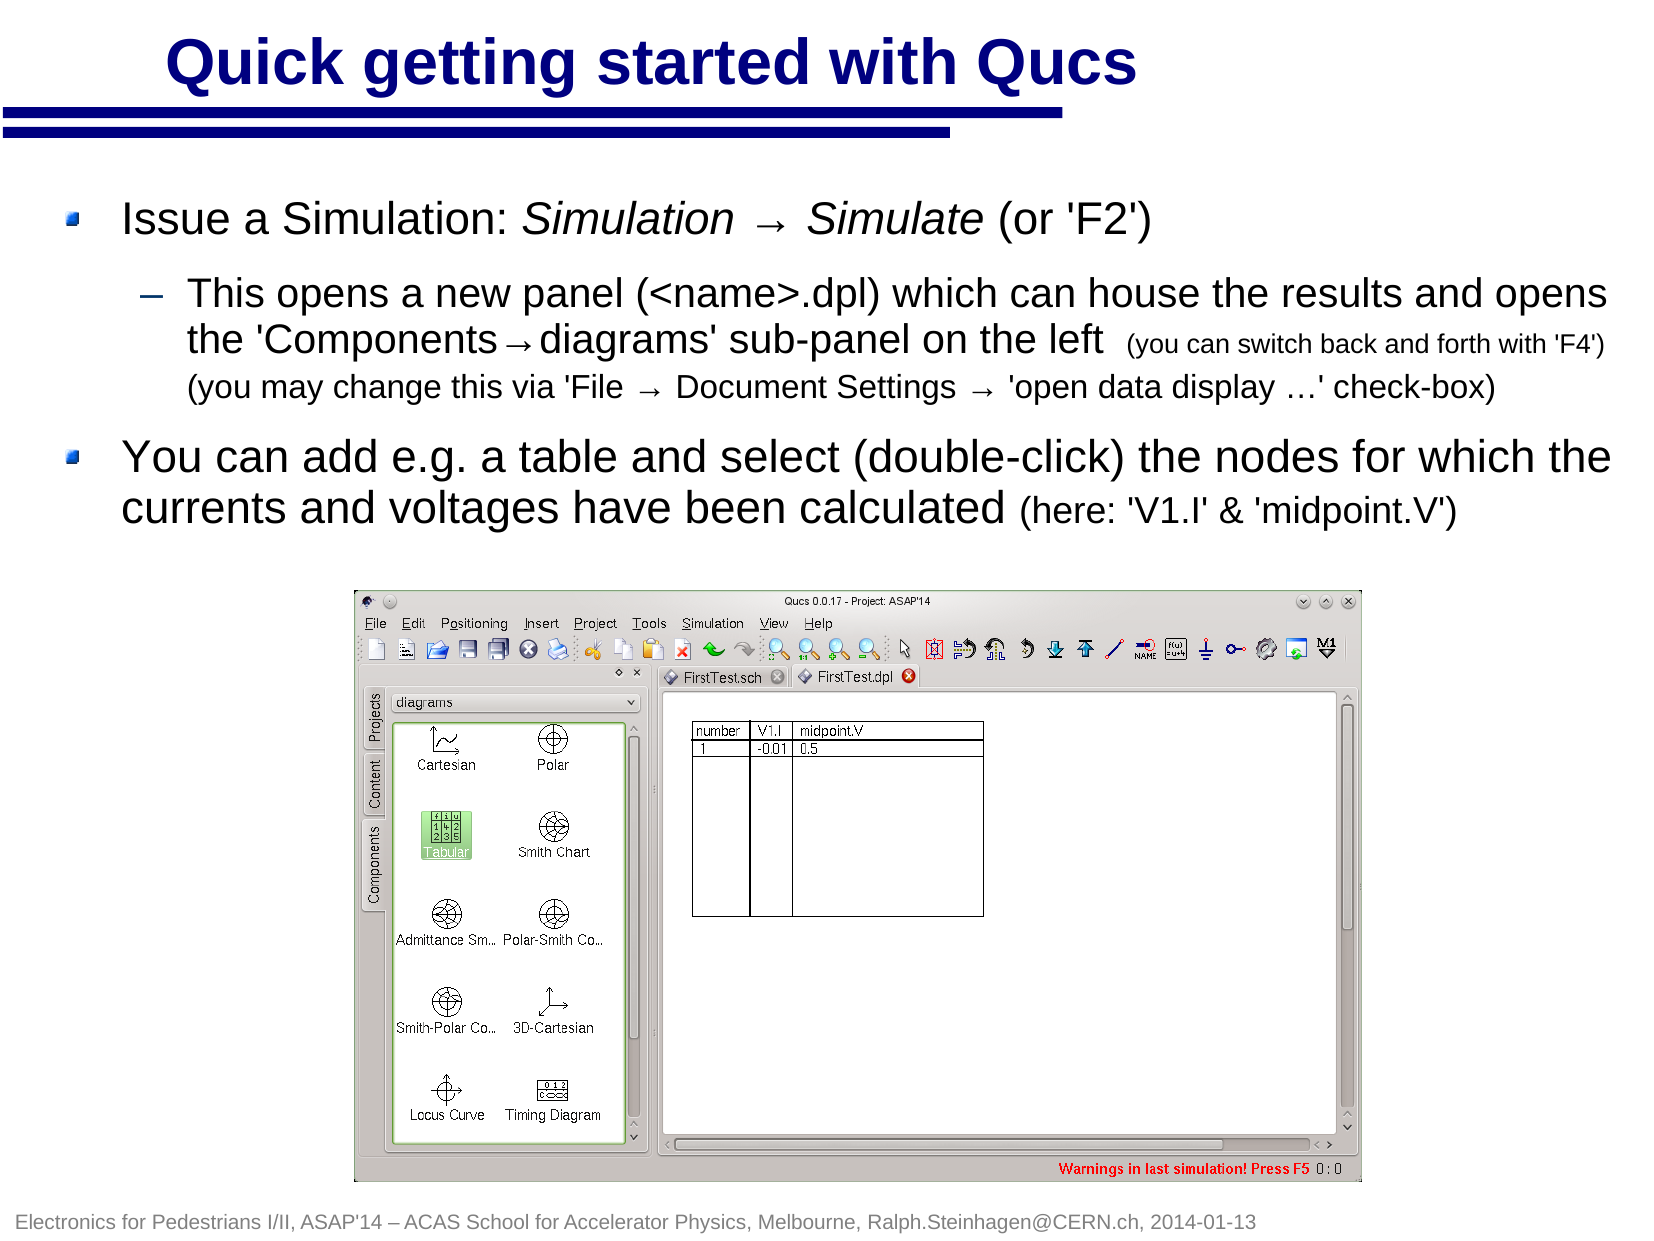

# Quick getting started with Qucs
Issue a Simulation: Simulation → Simulate (or 'F2')
This opens a new panel (<name>.dpl) which can house the results and opens the 'Components→diagrams' sub-panel on the left	 (you can switch back and forth with 'F4')(you may change this via 'File → Document Settings → 'open data display …' check-box)
You can add e.g. a table and select (double-click) the nodes for which the currents and voltages have been calculated (here: 'V1.I' & 'midpoint.V')